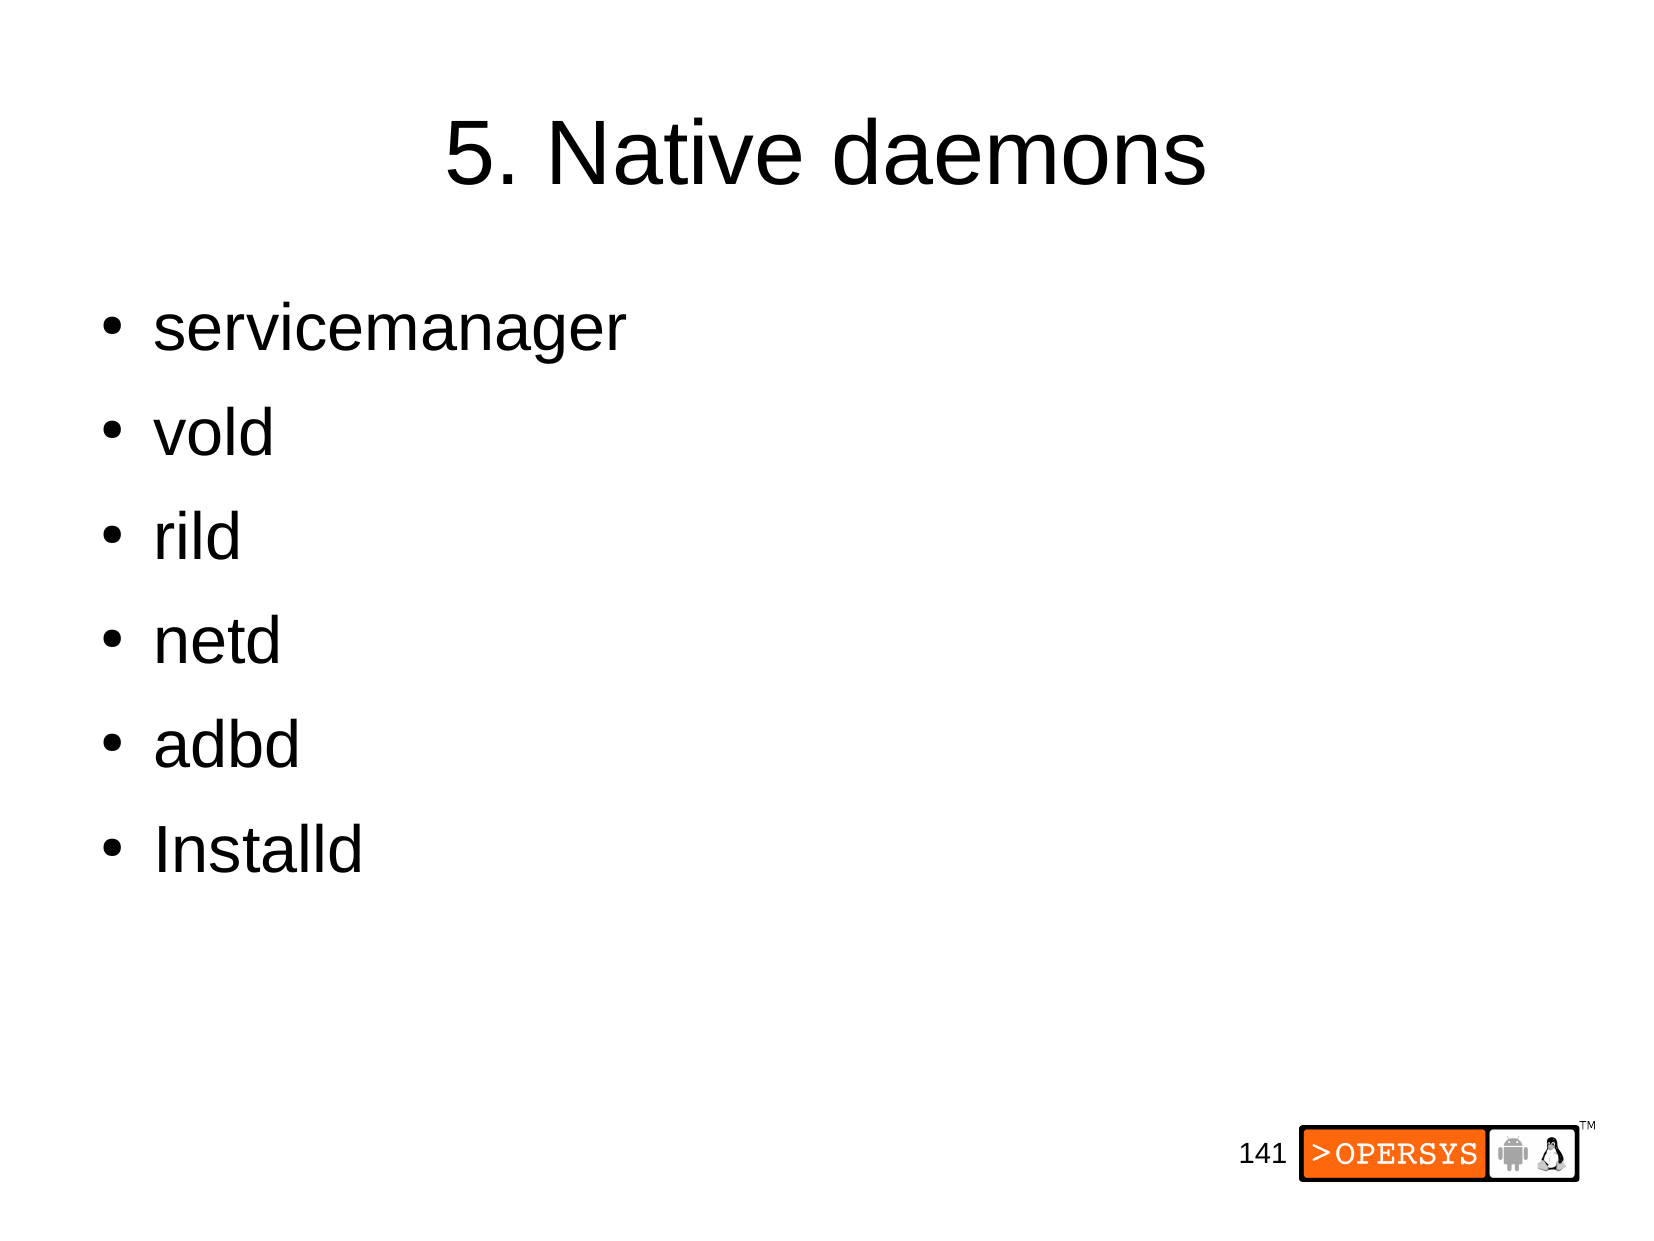

# 5. Native daemons
servicemanager
vold
rild
netd
adbd
Installd